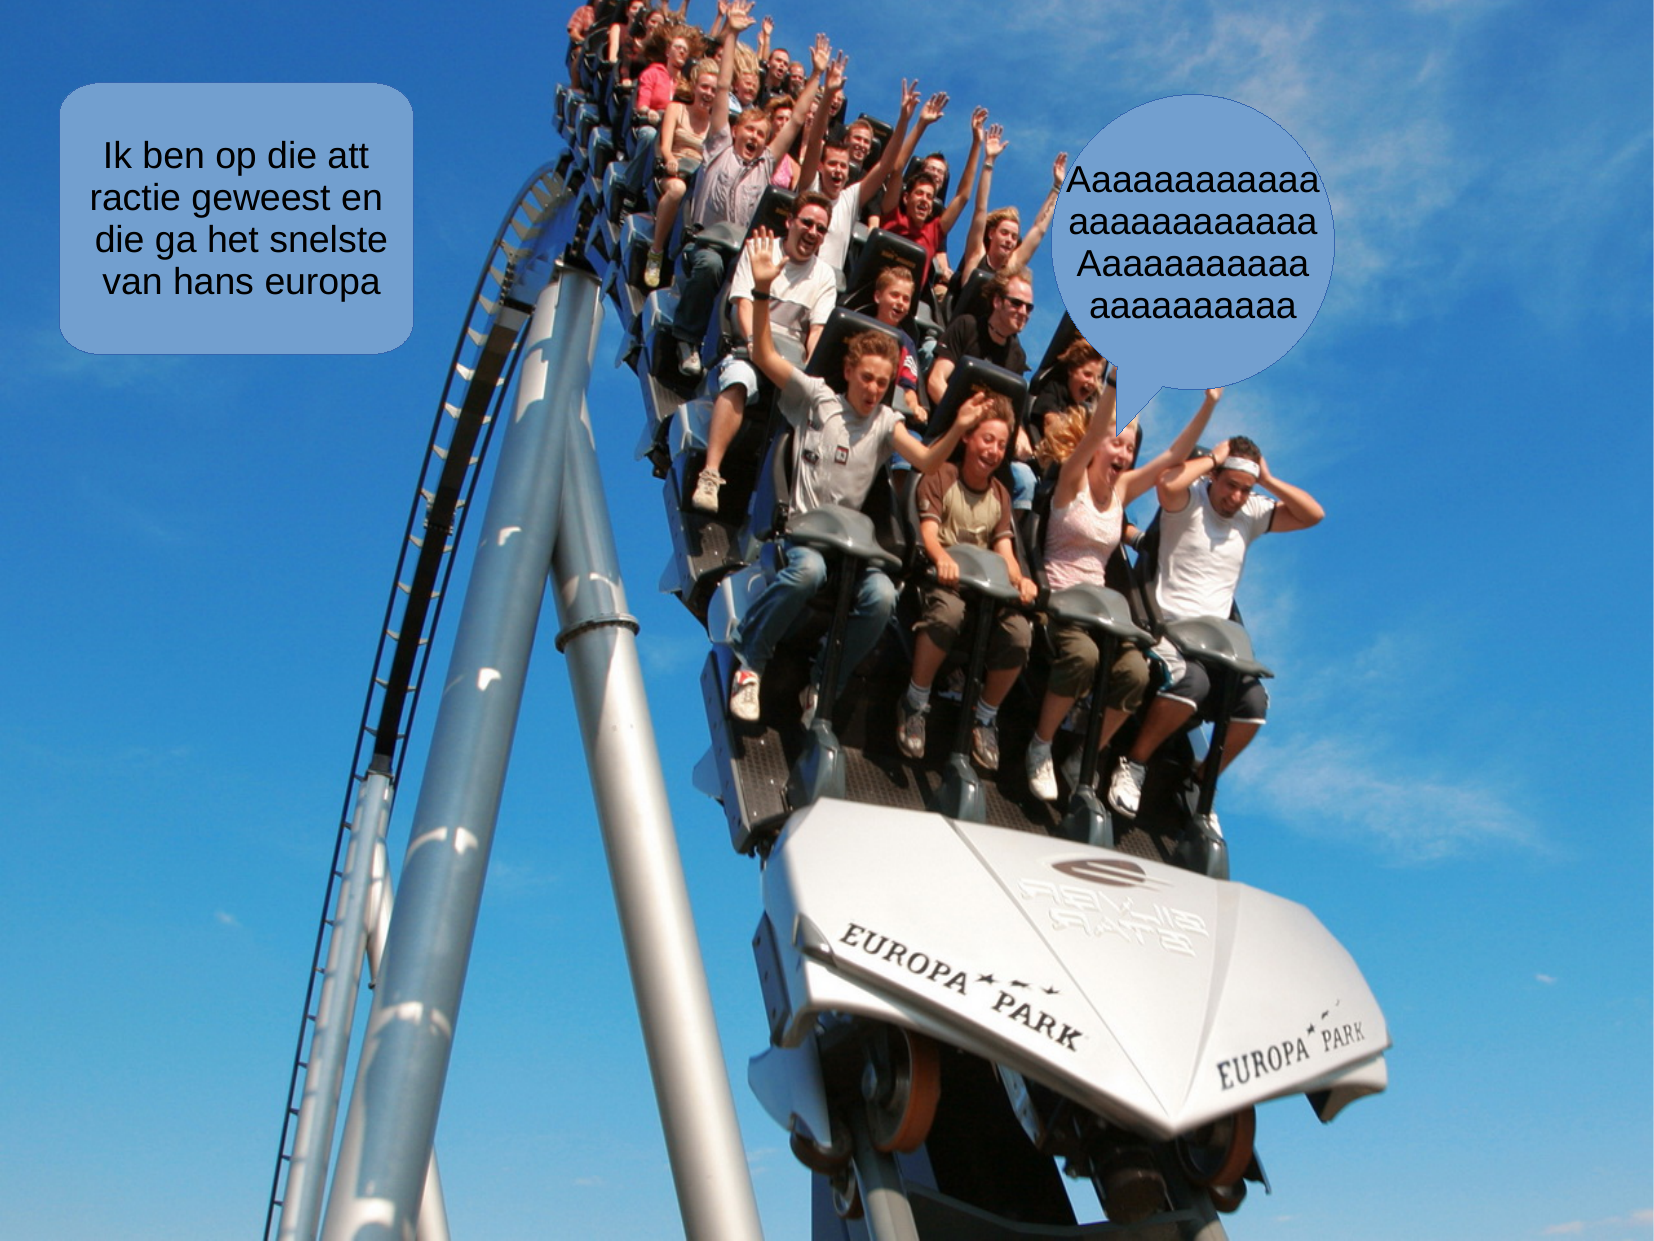

Ik ben op die att
ractie geweest en
 die ga het snelste
 van hans europa
Aaaaaaaaaaaa
aaaaaaaaaaaa
Aaaaaaaaaaa
aaaaaaaaaa